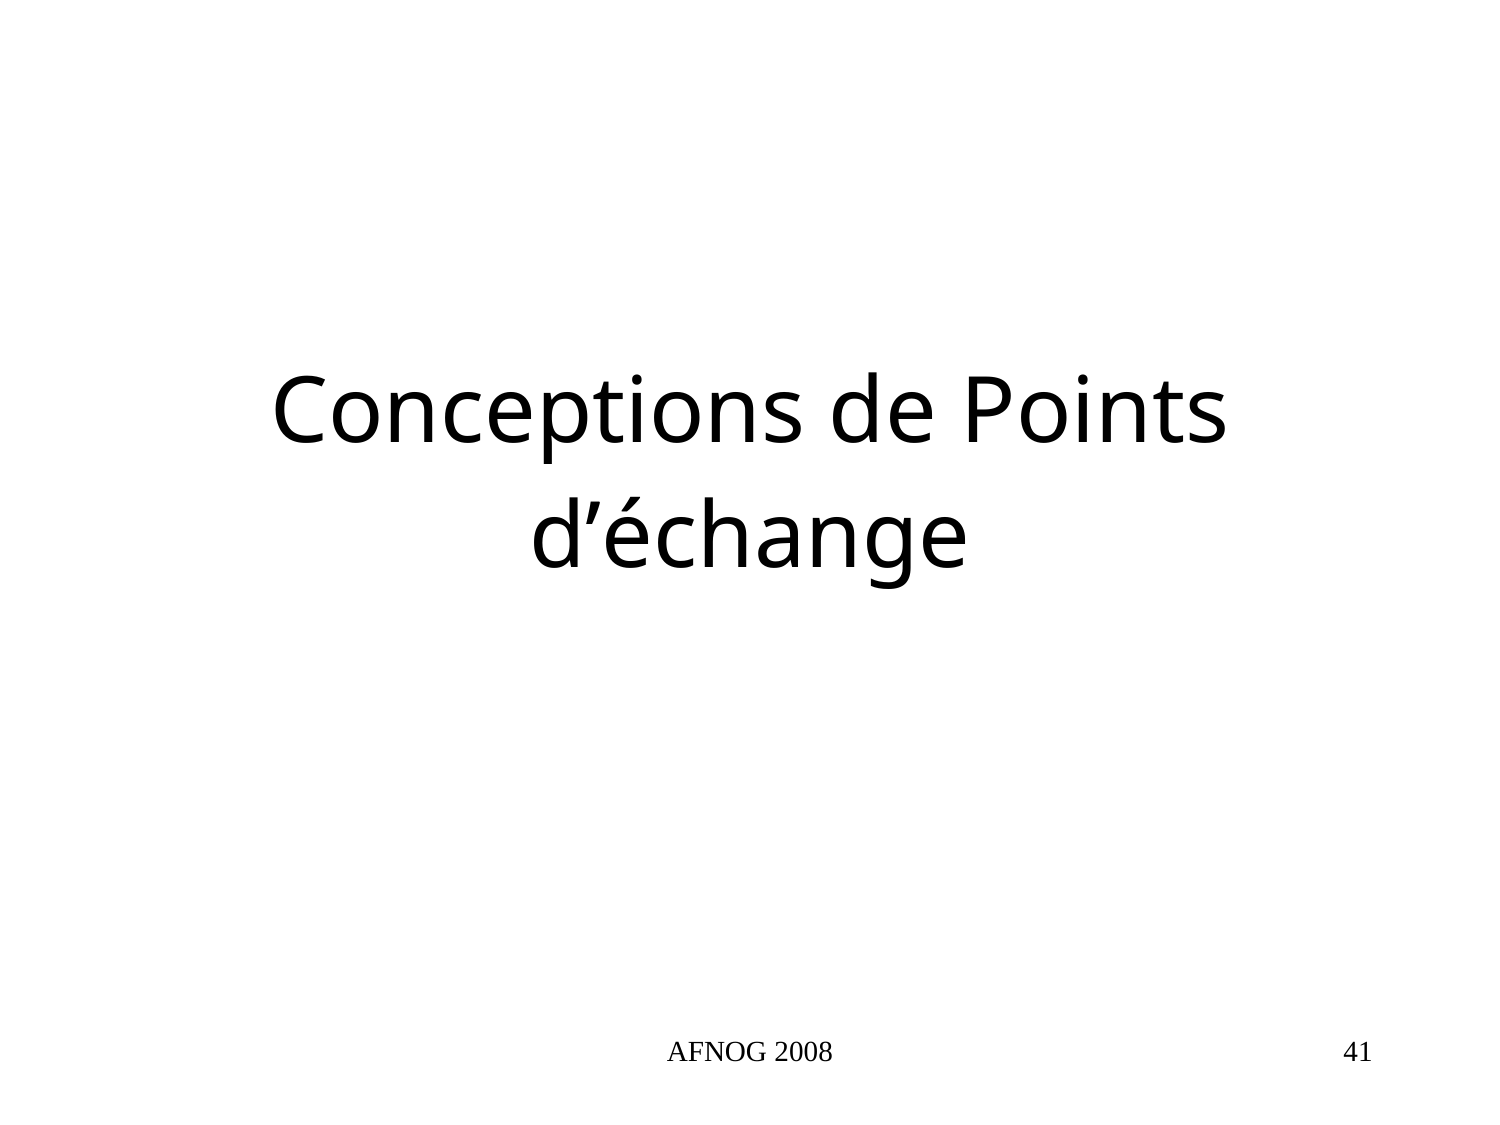

# Conceptions de Points d’échange
AFNOG 2008